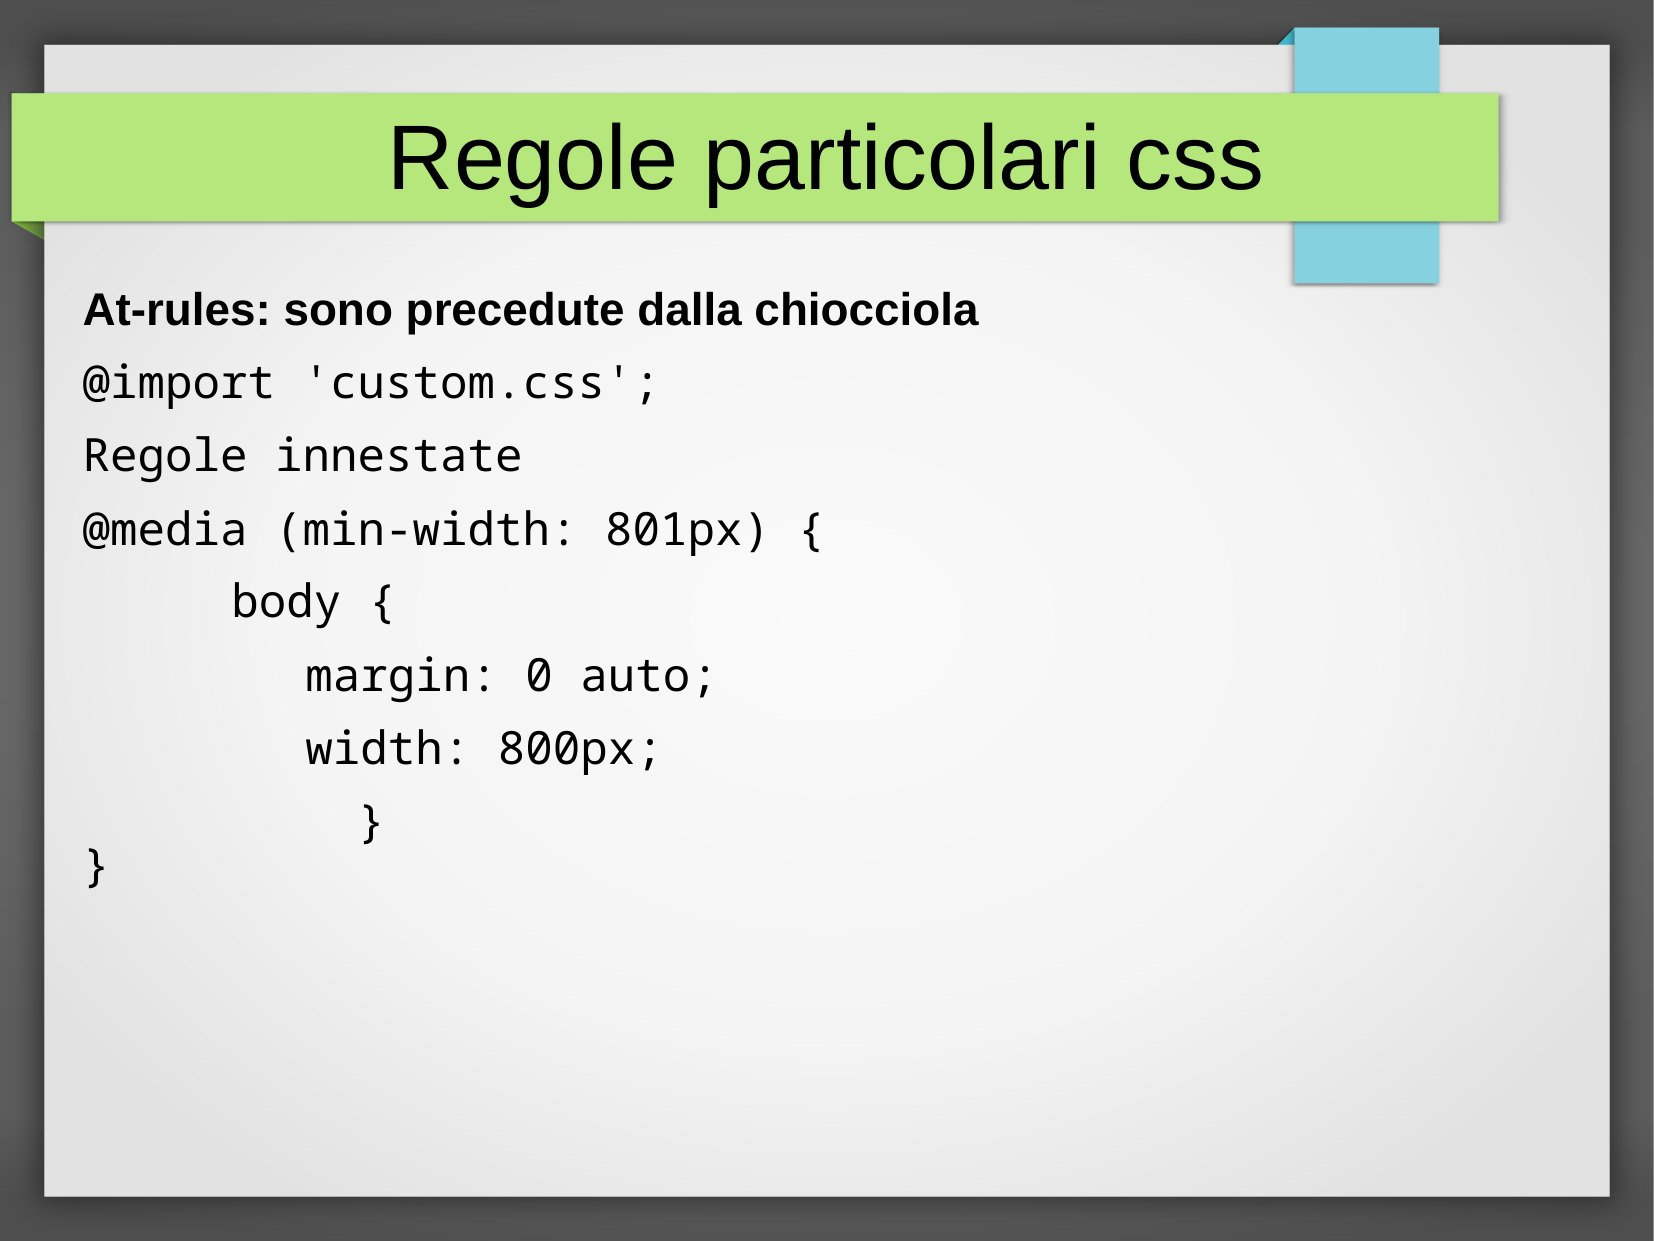

# Regole particolari css
At-rules: sono precedute dalla chiocciola
@import 'custom.css';
Regole innestate
@media (min-width: 801px) {
 	body {
 		margin: 0 auto;
 		width: 800px;
 }
}